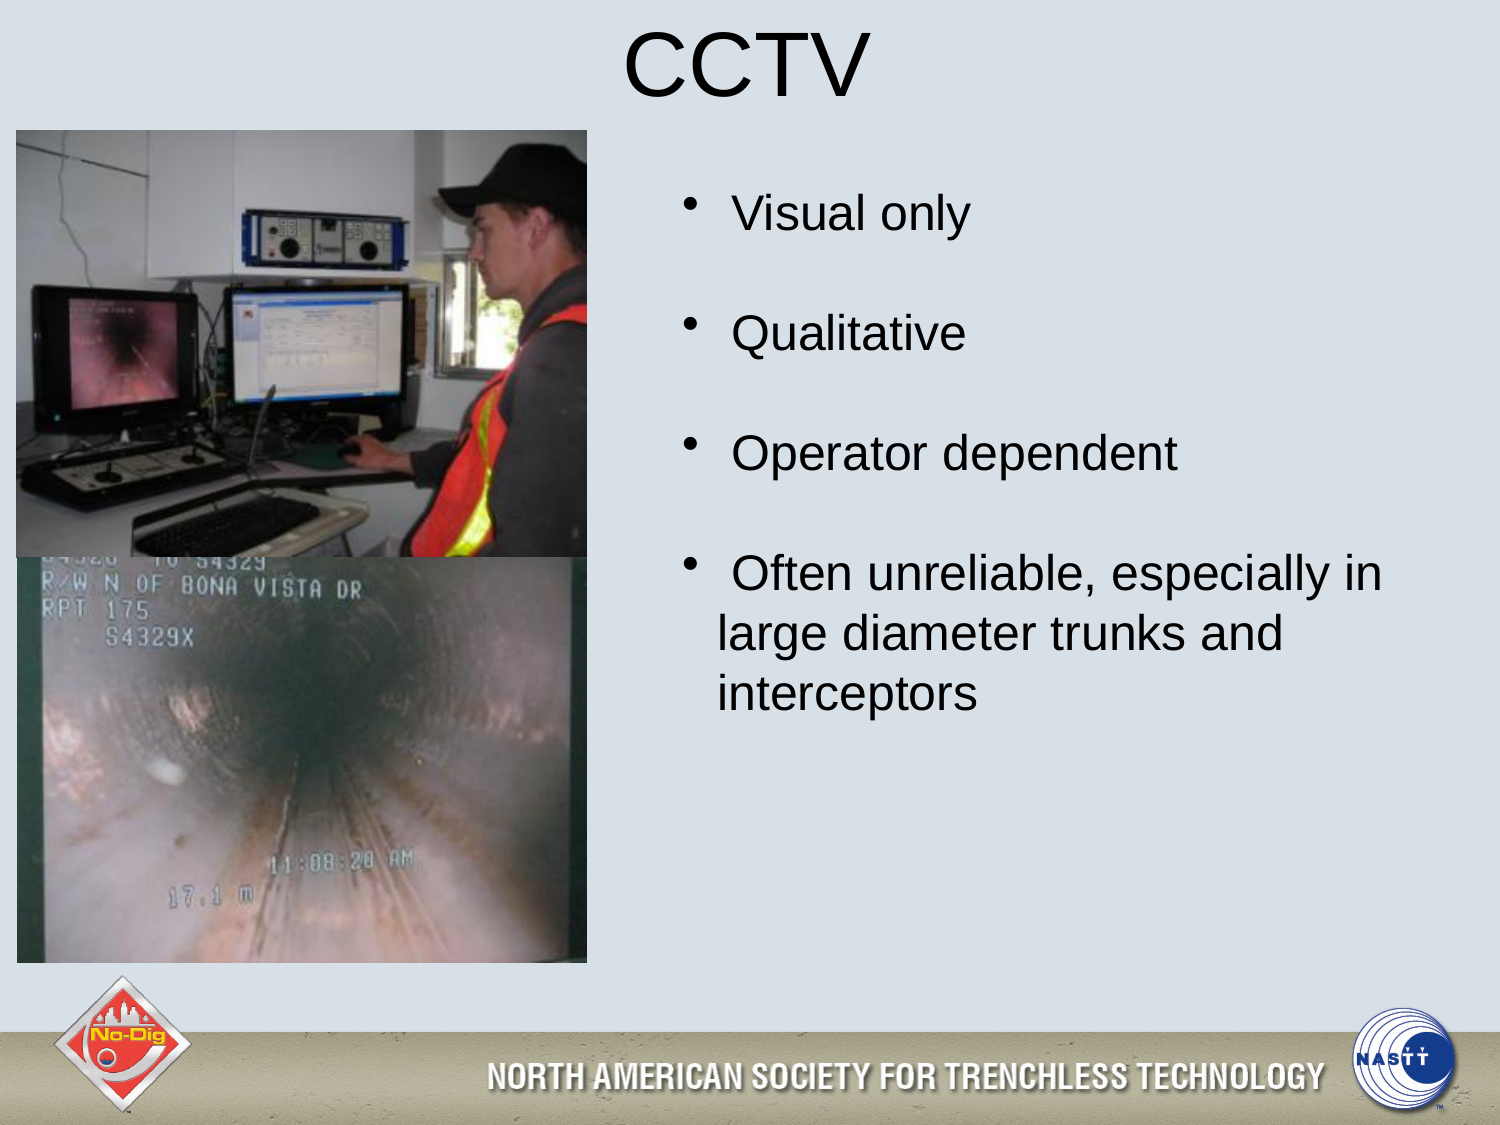

CCTV
 Visual only
 Qualitative
 Operator dependent
 Often unreliable, especially in large diameter trunks and interceptors